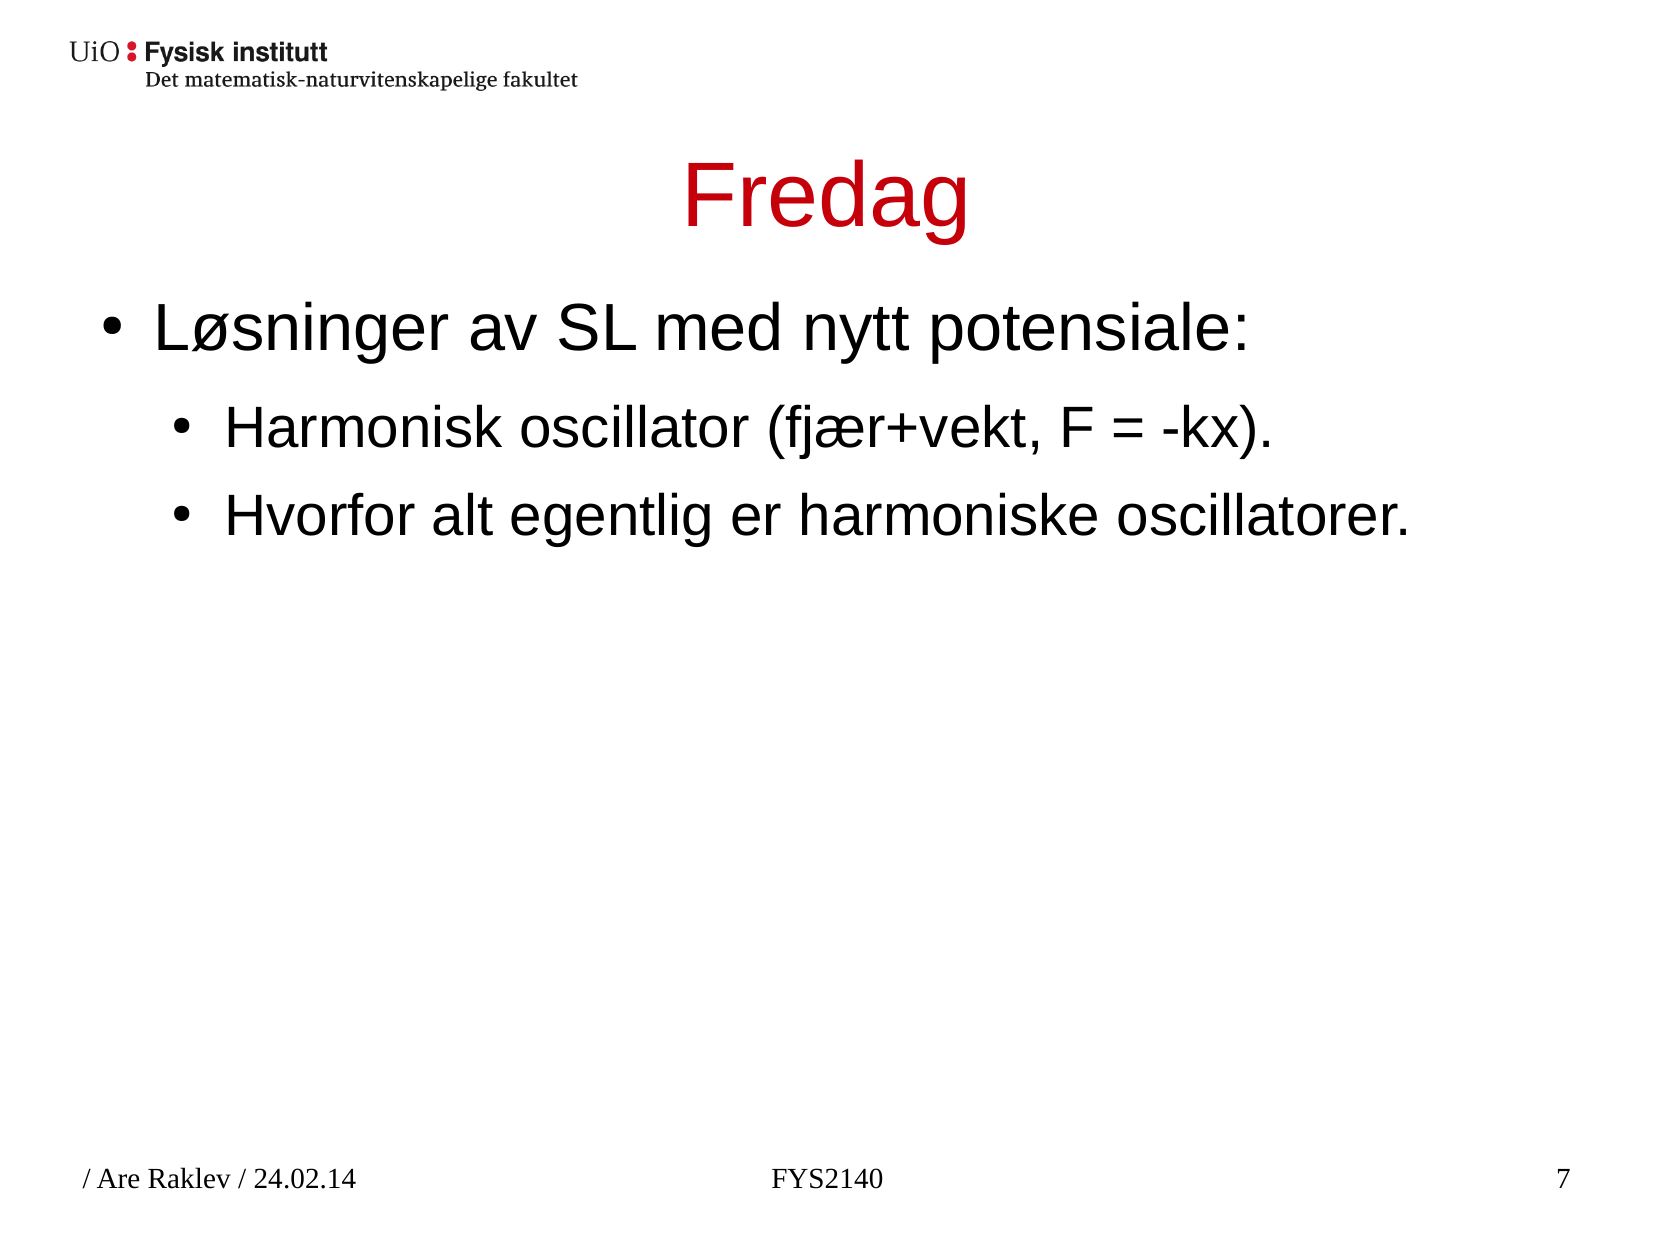

# Fredag
Løsninger av SL med nytt potensiale:
Harmonisk oscillator (fjær+vekt, F = -kx).
Hvorfor alt egentlig er harmoniske oscillatorer.
/ Are Raklev / 24.02.14
FYS2140
7